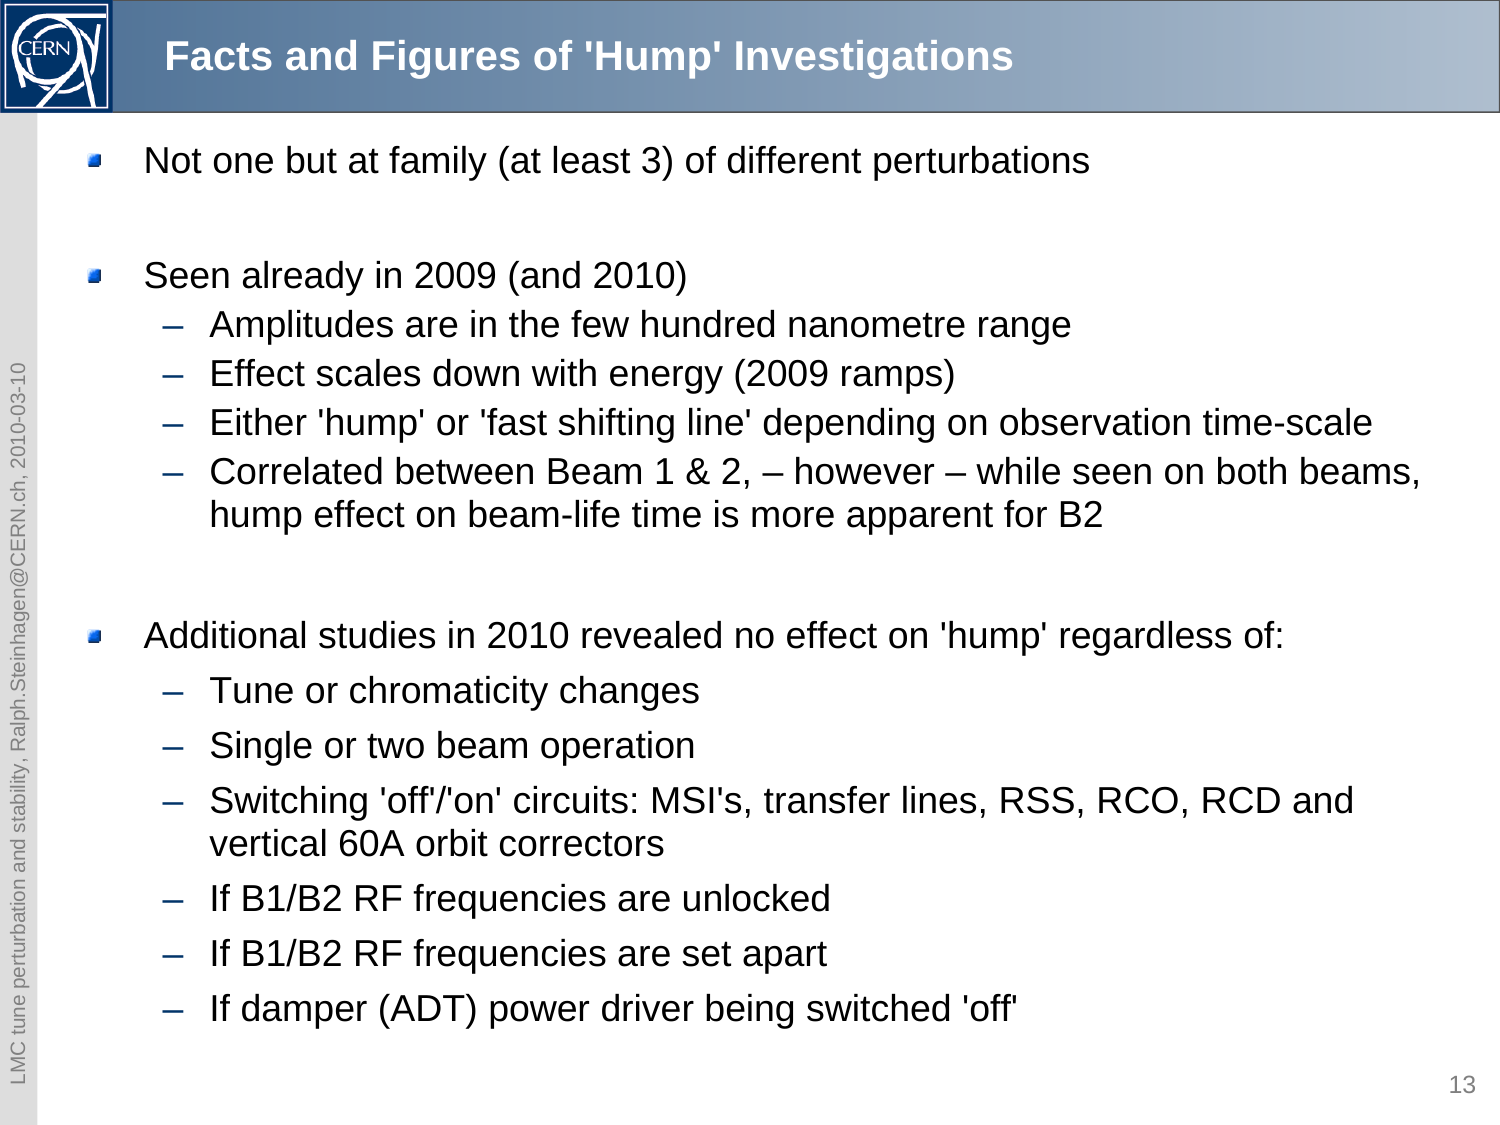

# Facts and Figures of 'Hump' Investigations
Not one but at family (at least 3) of different perturbations
Seen already in 2009 (and 2010)
Amplitudes are in the few hundred nanometre range
Effect scales down with energy (2009 ramps)
Either 'hump' or 'fast shifting line' depending on observation time-scale
Correlated between Beam 1 & 2, – however – while seen on both beams, hump effect on beam-life time is more apparent for B2
Additional studies in 2010 revealed no effect on 'hump' regardless of:
Tune or chromaticity changes
Single or two beam operation
Switching 'off'/'on' circuits: MSI's, transfer lines, RSS, RCO, RCD and vertical 60A orbit correctors
If B1/B2 RF frequencies are unlocked
If B1/B2 RF frequencies are set apart
If damper (ADT) power driver being switched 'off'